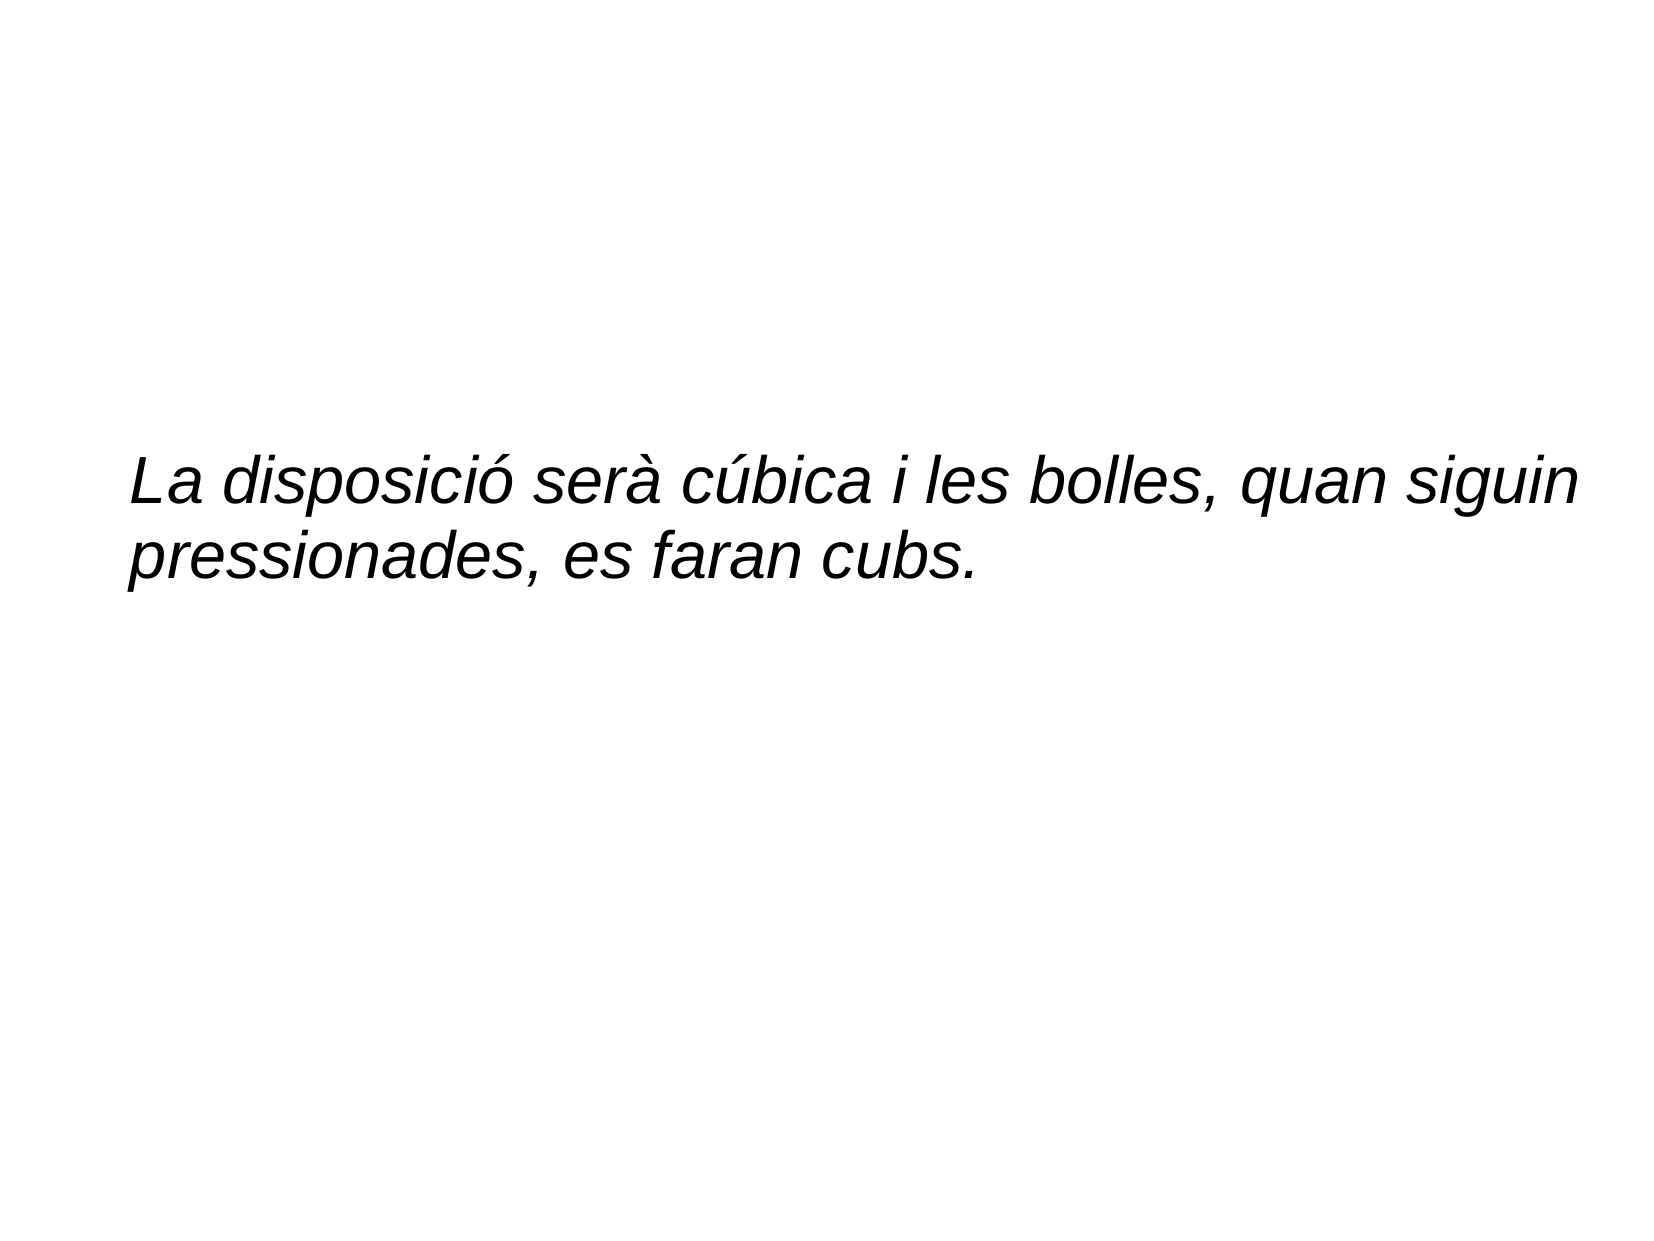

# La disposició serà cúbica i les bolles, quan siguin pressionades, es faran cubs.